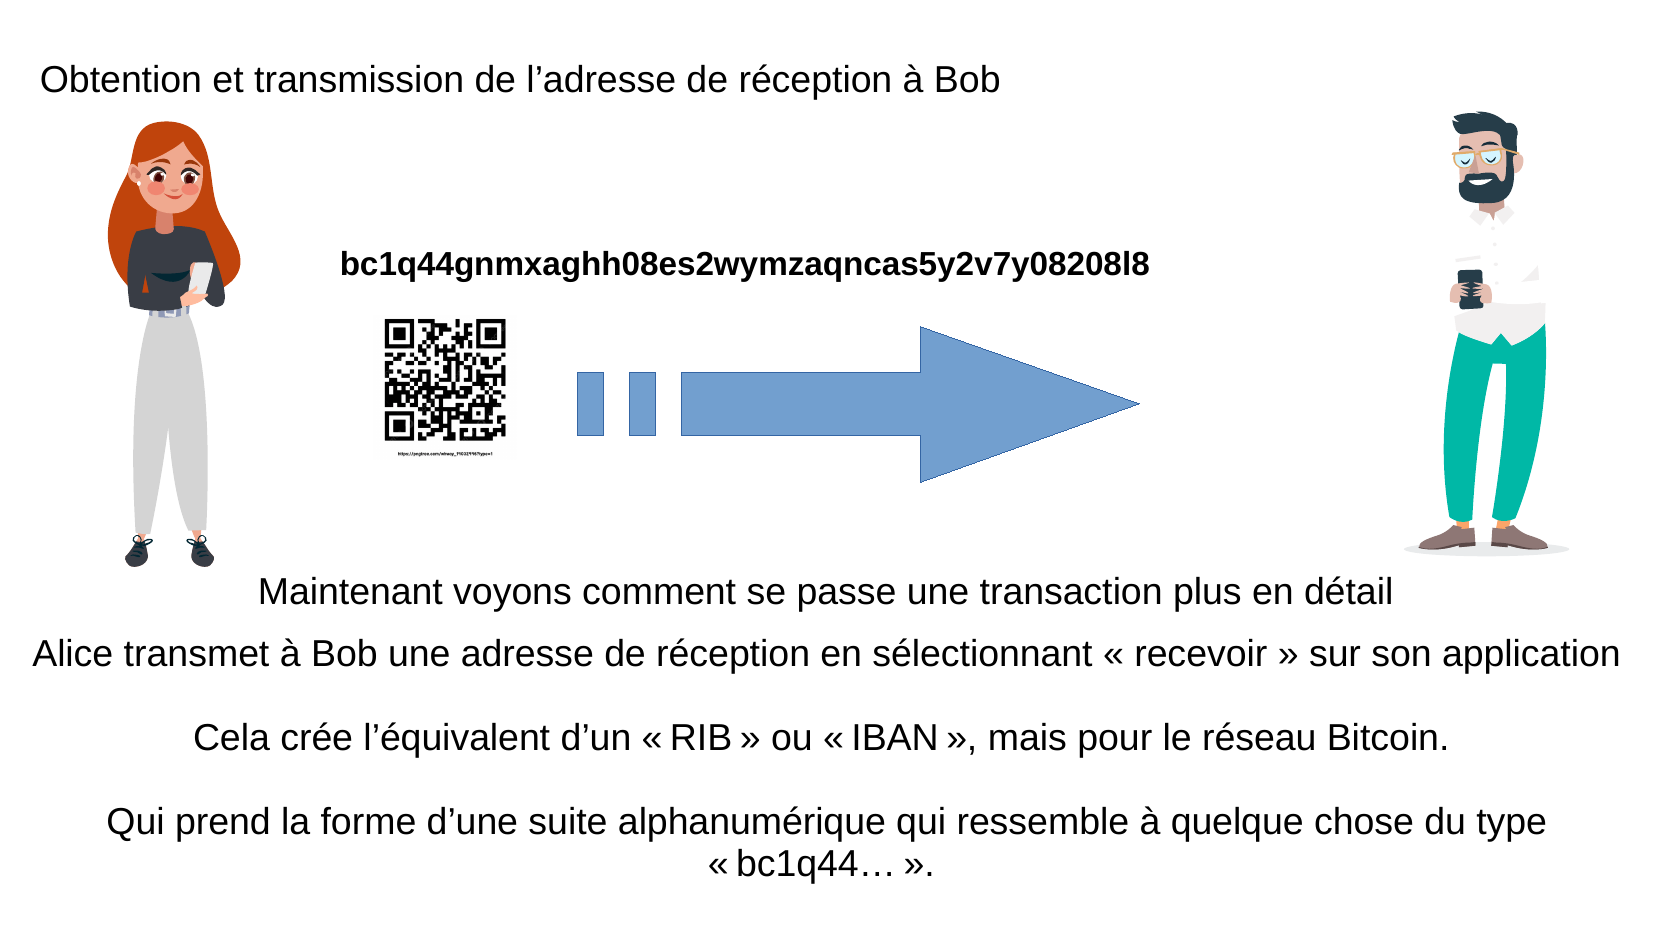

Validation par les nœuds
Chaque nœud va vérifier rapidement que la transaction est valide :
Les entrées (UTXO) n’ont pas déjà été dépensées.
La signature est correcte.
Le montant n’est pas supérieur aux fonds disponibles.
Si tout est correct, la transaction est propagée de nœud en nœud à travers le réseau.
Inclusion dans un bloc par les mineurs
Les mineurs regroupent plusieurs transactions valides issues de la mempool pour former un bloc.
Puis, ils tentent de résoudre un problème cryptographique (preuve de travail, Proof-of-Work) afin de valider ce bloc. Cela consiste essentiellement à trouver un hash qui satisfasse des conditions spécifiques (difficulté).
Obtention et transmission de l’adresse de réception à Bob
Ajout du bloc à la blockchain
Dès qu’un mineur trouve la solution pour un bloc (c’est-à-dire un hash répondant aux exigences du réseau), il diffuse ce bloc validé au réseau.
Les autres nœuds vérifient la validité du bloc et l’ajoutent à la blockchain, la chaîne de blocs (c’est le grand livre comptable partagé par tous).
bc1q44gnmxaghh08es2wymzaqncas5y2v7y08208l8
Confirmation de la transaction
Une fois la transaction d’Alice incluse dans un bloc, on dit qu’elle est confirmée.
À mesure que d’autres blocs se rajoutent au-dessus de ce bloc, les confirmations s’accumulent, rendant la transaction de plus en plus irréversible (du point de vue du réseau Bitcoin).
Maintenant voyons comment se passe une transaction plus en détail
Réception et utilisation des fonds par Bob
Bob voit désormais dans son portefeuille le montant transféré par Alice. Dès que la transaction a quelques confirmations (souvent 1 à 6 confirmations, selon le niveau de sécurité souhaité), Bob peut considérer ces bitcoins comme effectivement reçus.
Il peut ensuite choisir de les conserver ou de les dépenser.
Alice transmet à Bob une adresse de réception en sélectionnant « recevoir » sur son application
Cela crée l’équivalent d’un « RIB » ou « IBAN », mais pour le réseau Bitcoin.
Qui prend la forme d’une suite alphanumérique qui ressemble à quelque chose du type « bc1q44… ».
Diffusion de la transaction au réseau
Une fois signée, la transaction est diffusée (broadcast) sur le réseau Bitcoin à l’aide du logiciel de portefeuille.
Les nœuds (ordinateurs participants) du réseau reçoivent cette transaction et la stockent dans leur « mempool » (mémoire tampon des transactions en attente).